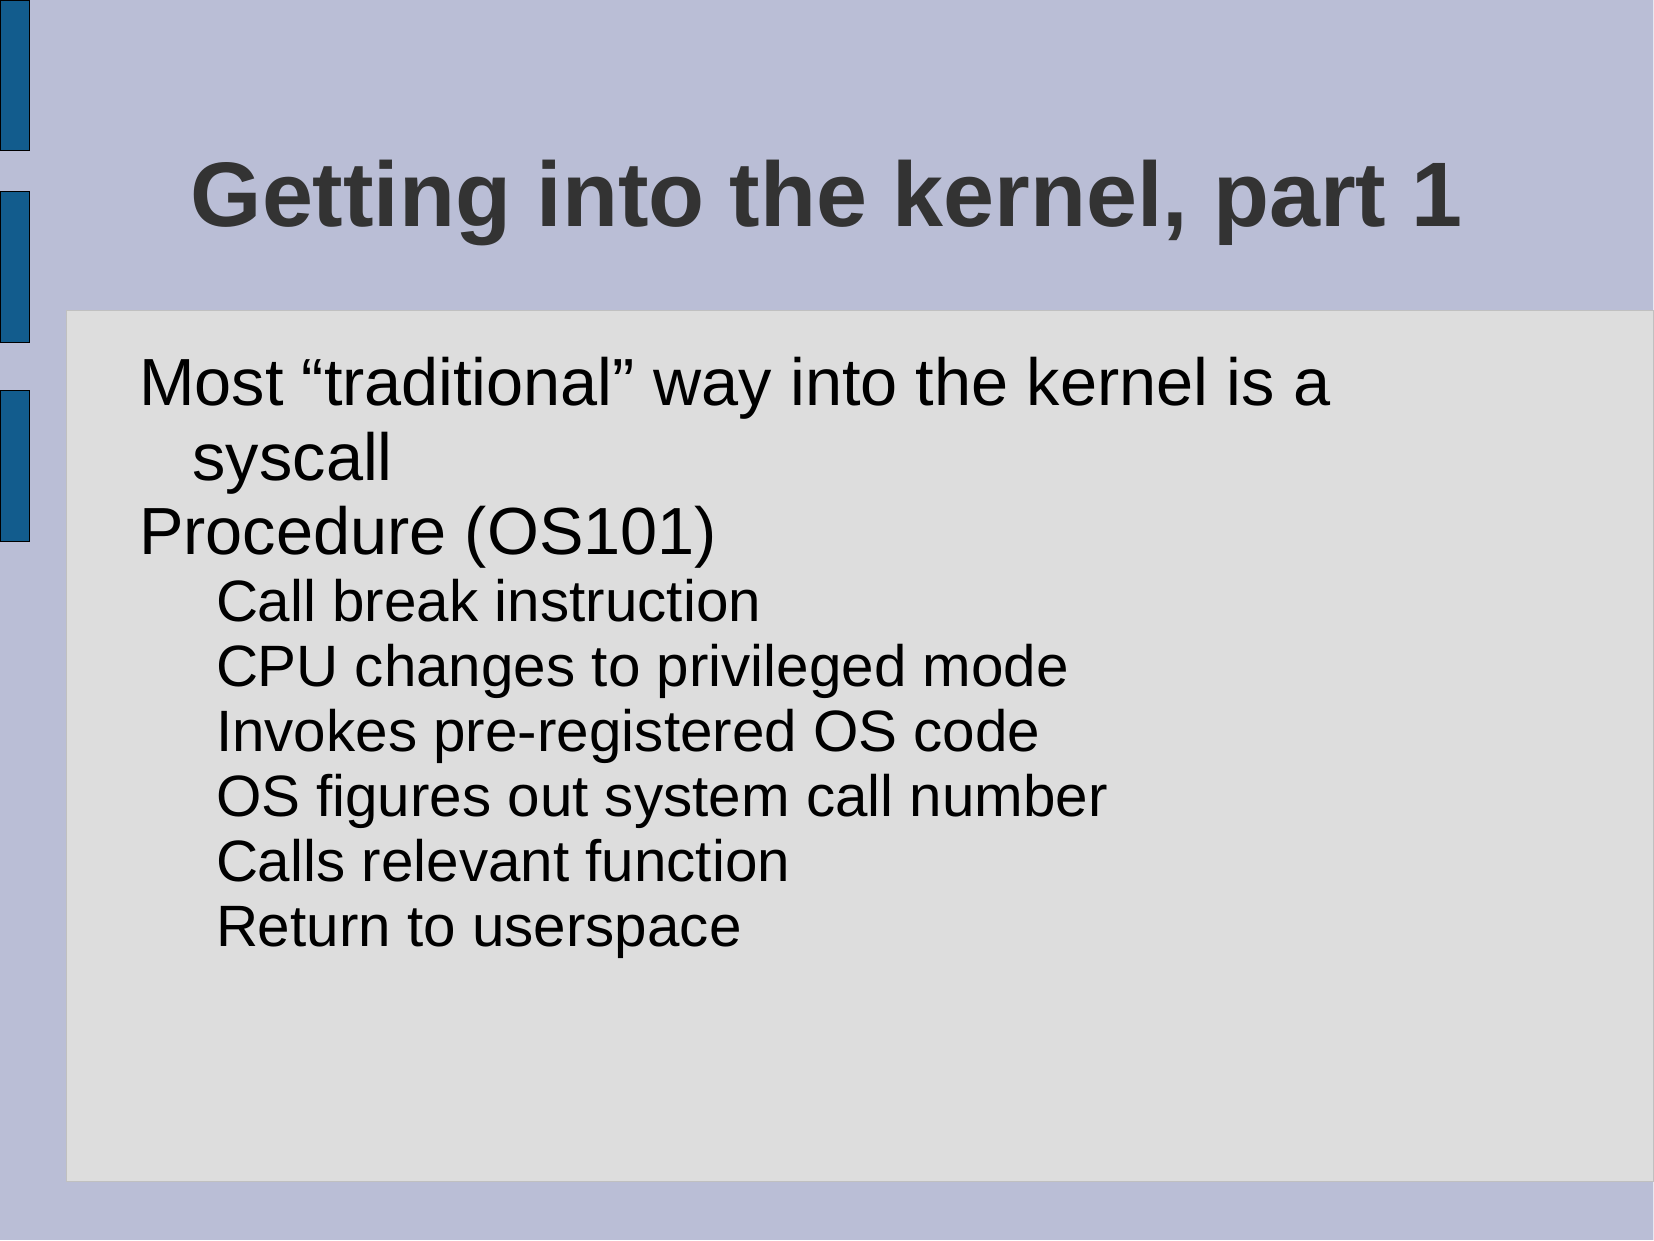

# Getting into the kernel, part 1
Most “traditional” way into the kernel is a syscall
Procedure (OS101)
Call break instruction
CPU changes to privileged mode
Invokes pre-registered OS code
OS figures out system call number
Calls relevant function
Return to userspace